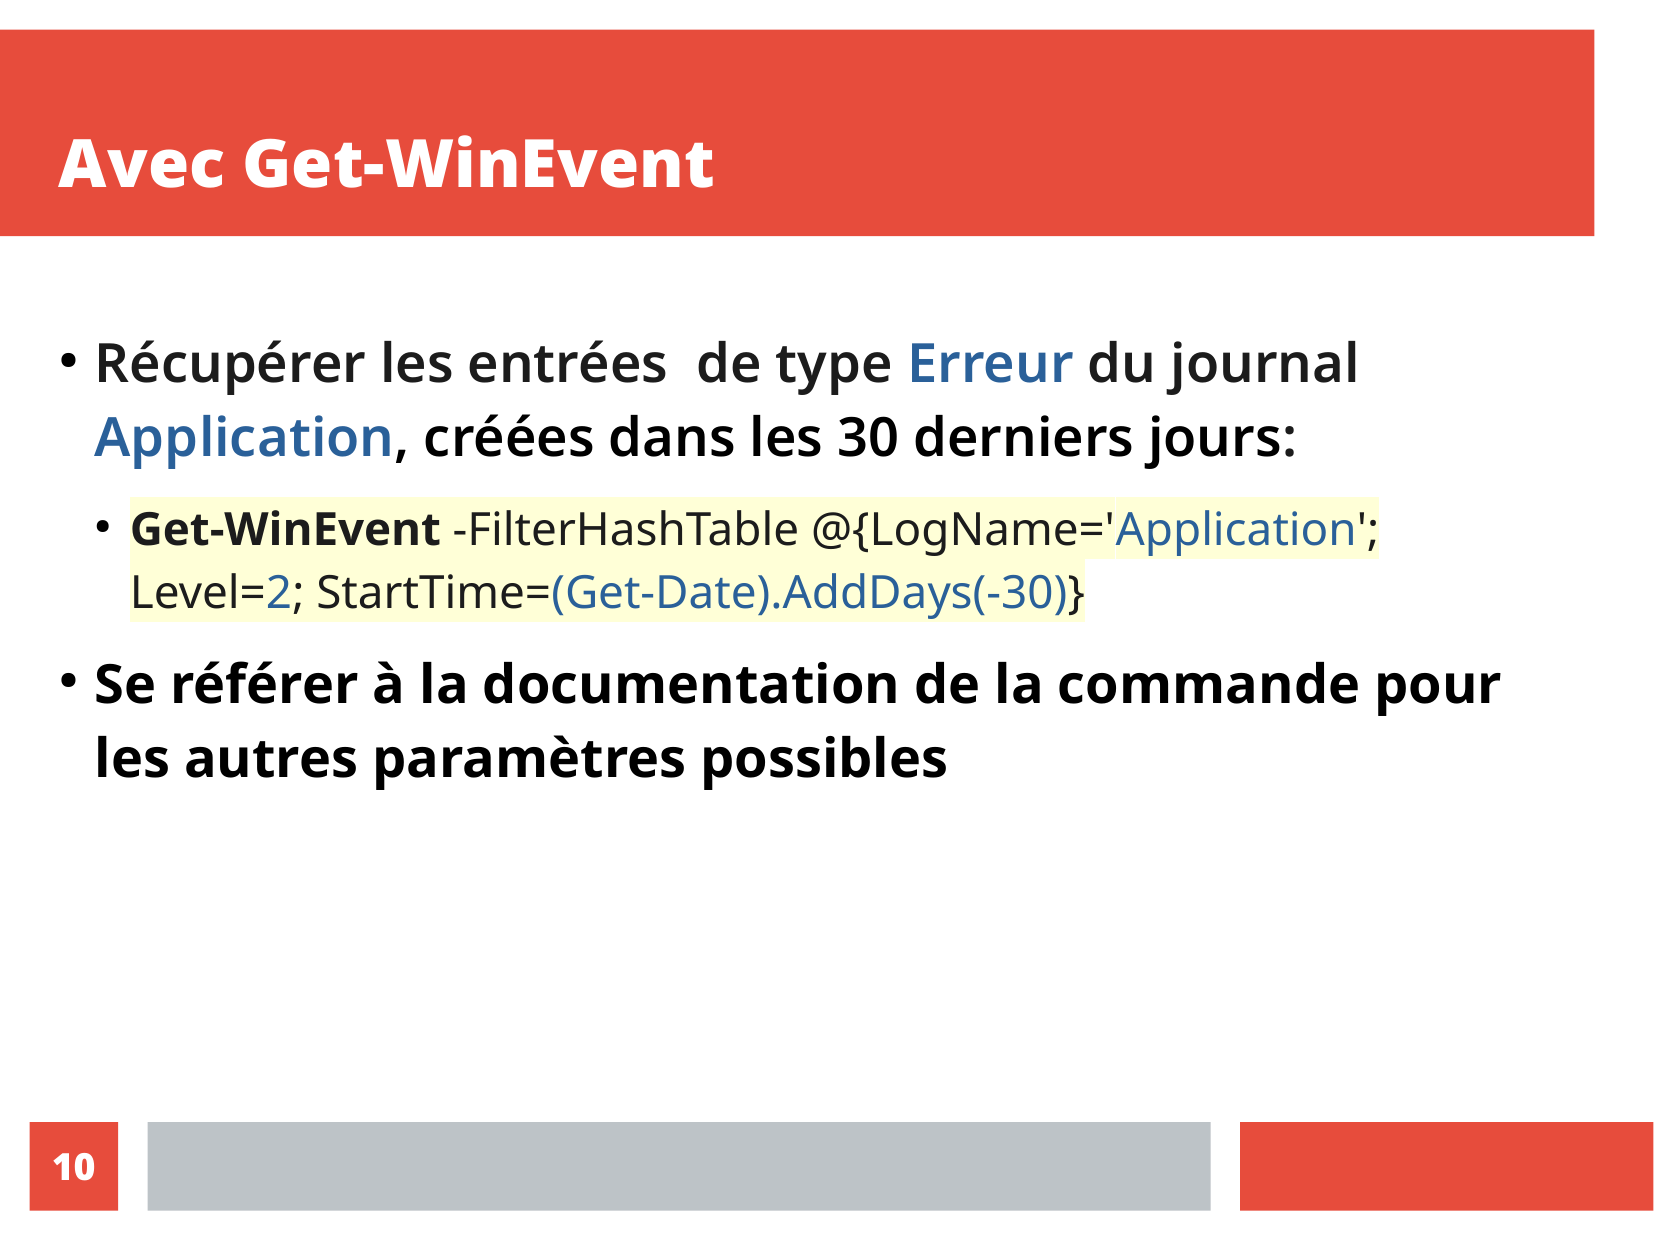

# Avec Get-WinEvent
Récupérer les entrées de type Erreur du journal Application, créées dans les 30 derniers jours:
Get-WinEvent -FilterHashTable @{LogName='Application'; Level=2; StartTime=(Get-Date).AddDays(-30)}
Se référer à la documentation de la commande pour les autres paramètres possibles
10